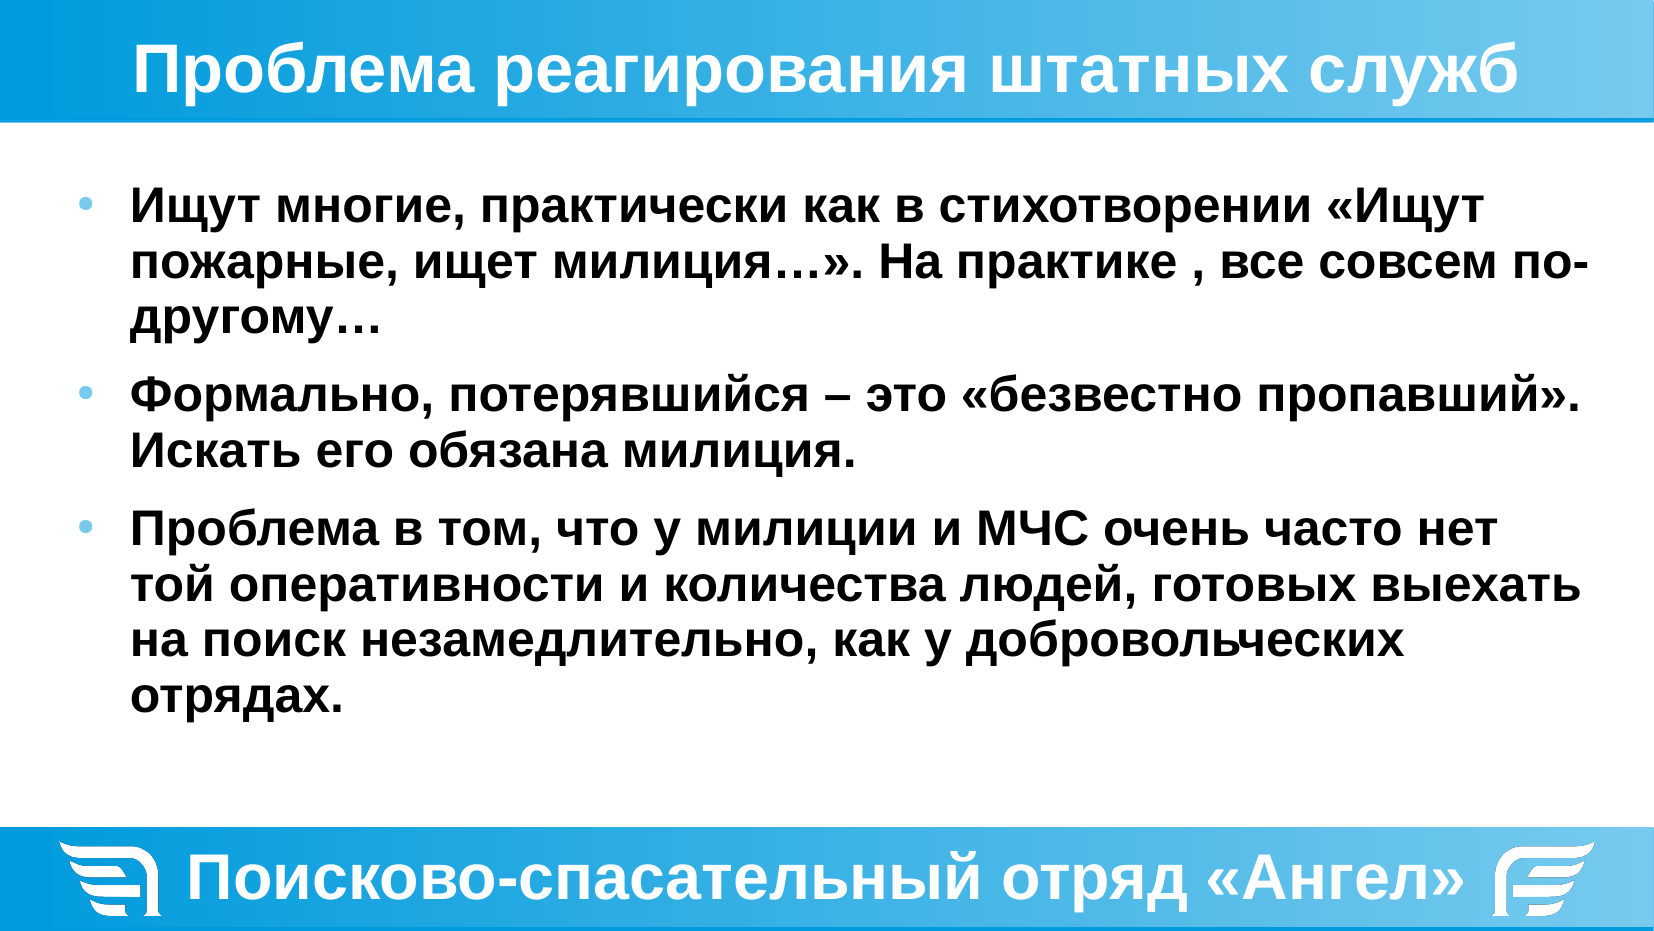

# Проблема реагирования штатных служб
Ищут многие, практически как в стихотворении «Ищут пожарные, ищет милиция…». На практике , все совсем по-другому…
Формально, потерявшийся – это «безвестно пропавший». Искать его обязана милиция.
Проблема в том, что у милиции и МЧС очень часто нет той оперативности и количества людей, готовых выехать на поиск незамедлительно, как у добровольческих отрядах.